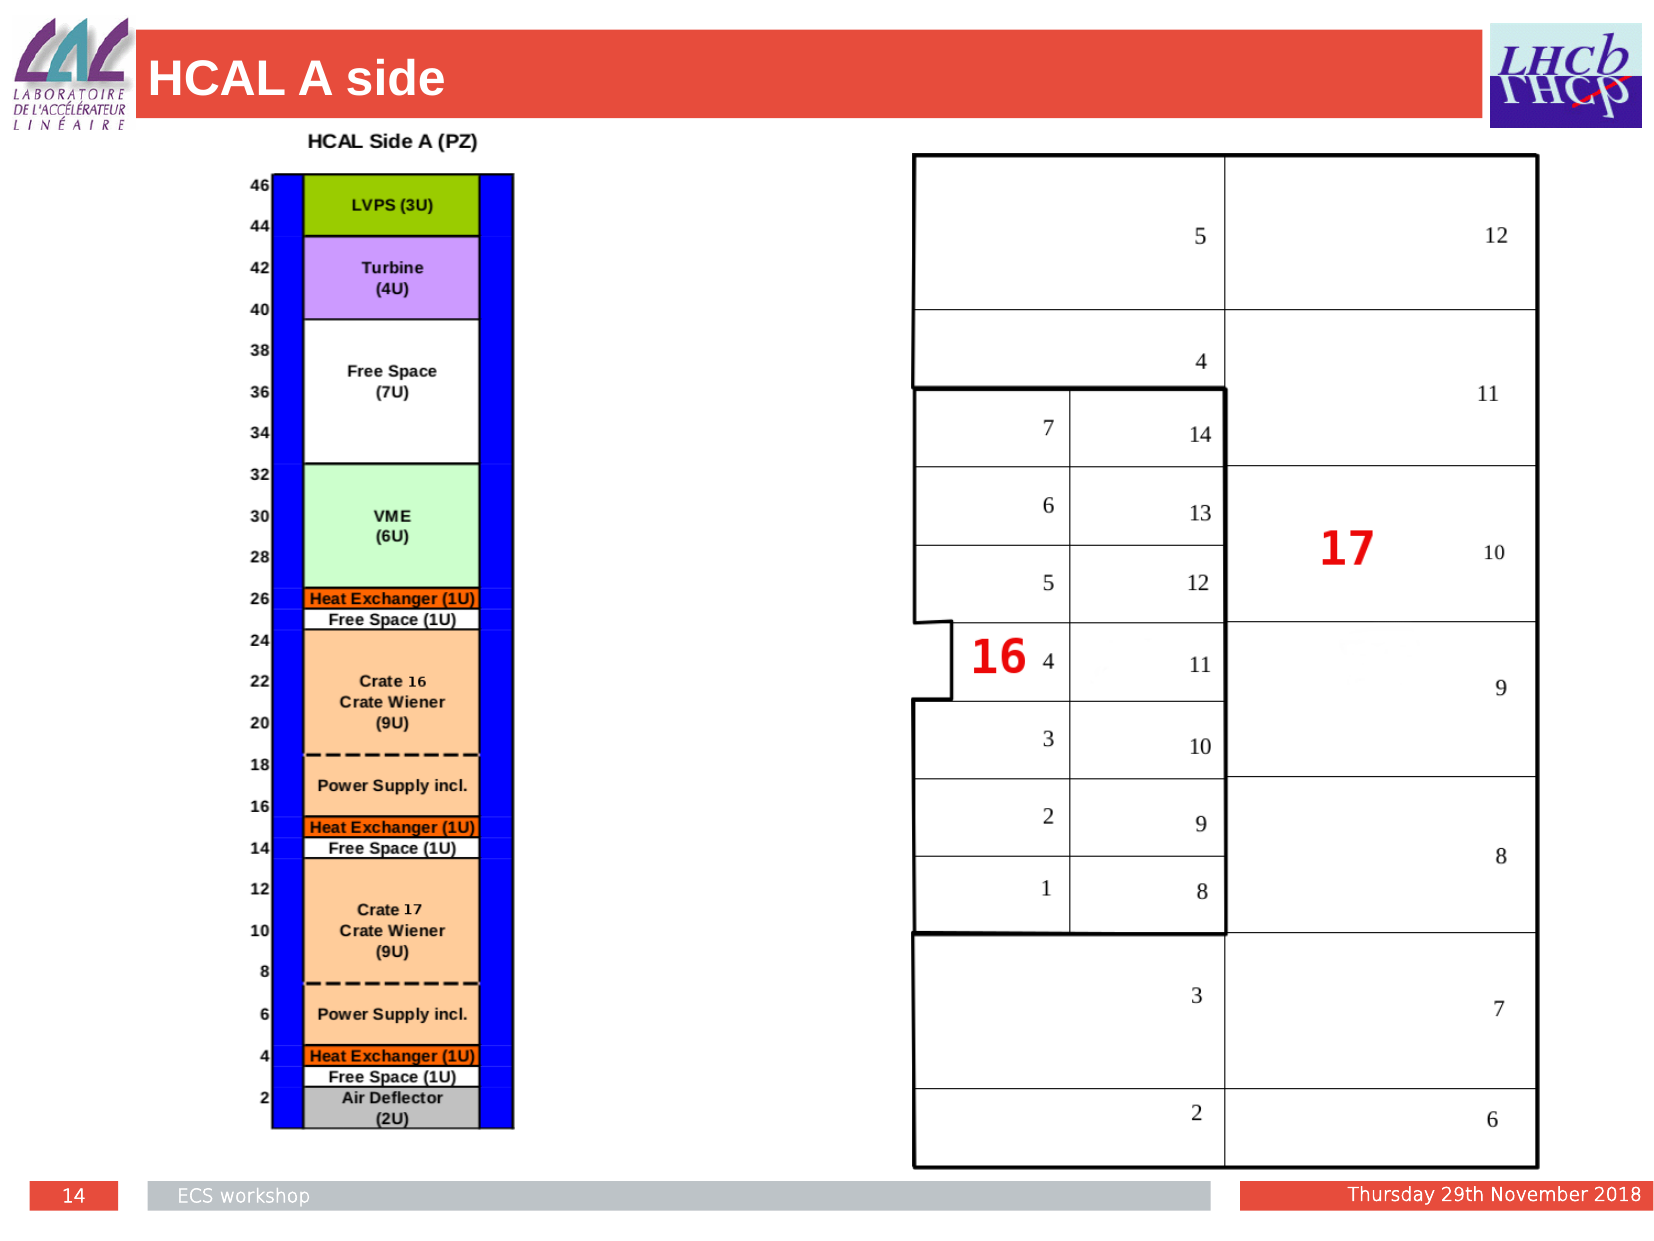

# HCAL A side
14
ECS workshop
Thursday 29th November 2018